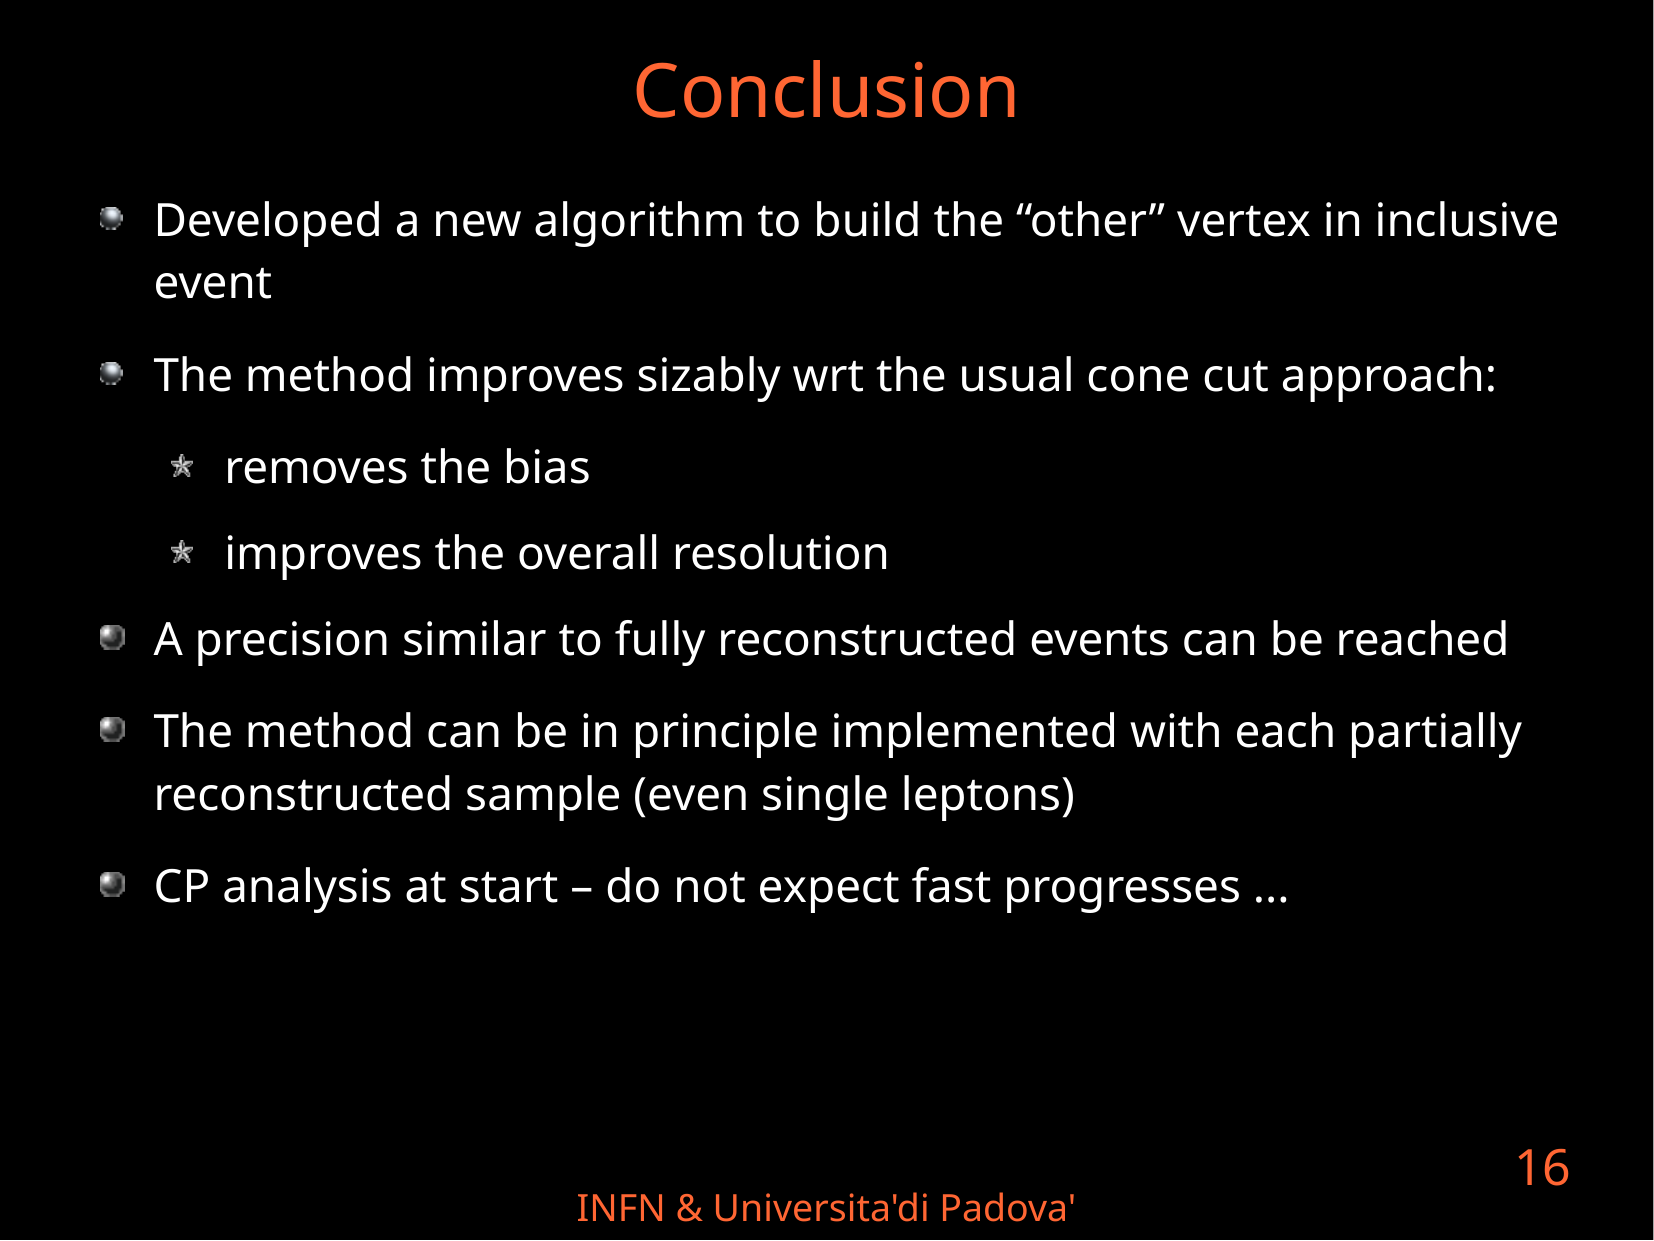

# Conclusion
Developed a new algorithm to build the “other” vertex in inclusive event
The method improves sizably wrt the usual cone cut approach:
removes the bias
improves the overall resolution
A precision similar to fully reconstructed events can be reached
The method can be in principle implemented with each partially reconstructed sample (even single leptons)
CP analysis at start – do not expect fast progresses ...